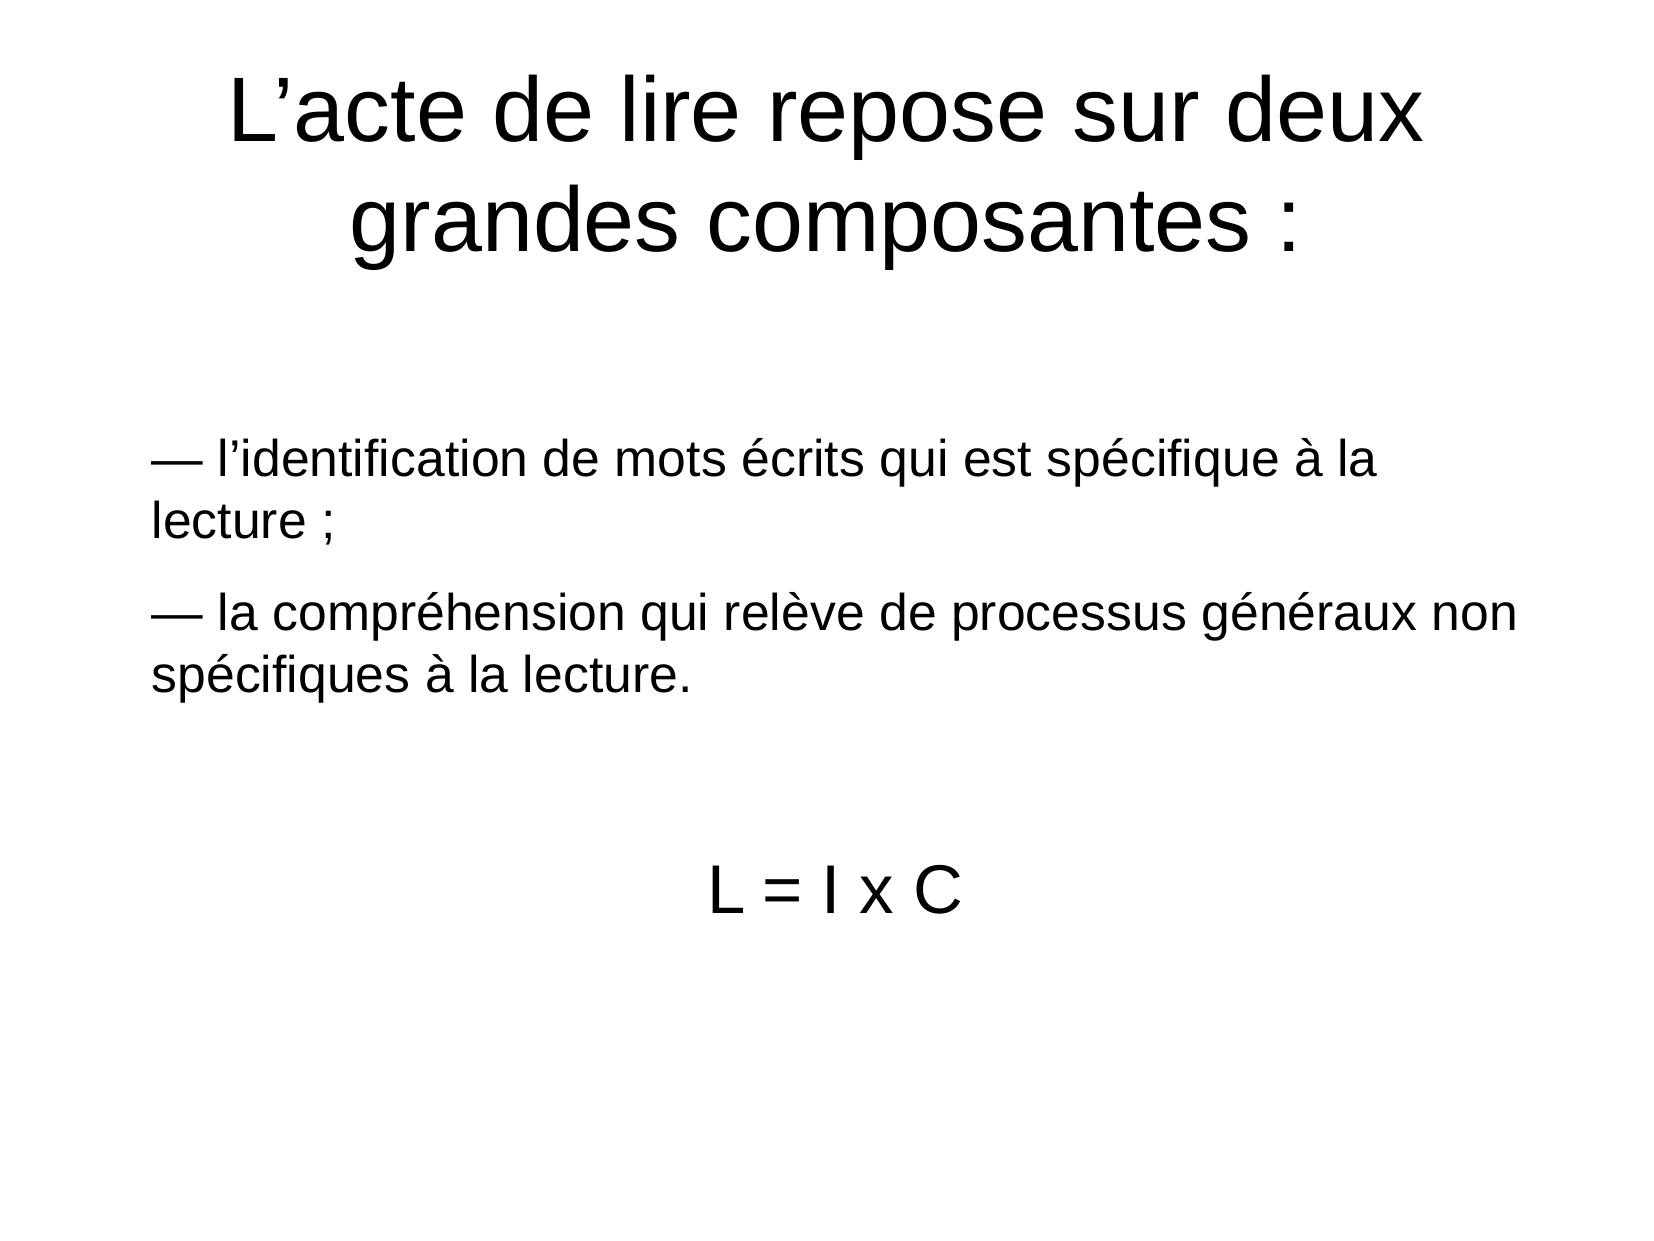

# L’acte de lire repose sur deux grandes composantes :
— l’identification de mots écrits qui est spécifique à la lecture ;
— la compréhension qui relève de processus généraux non spécifiques à la lecture.
L = I x C